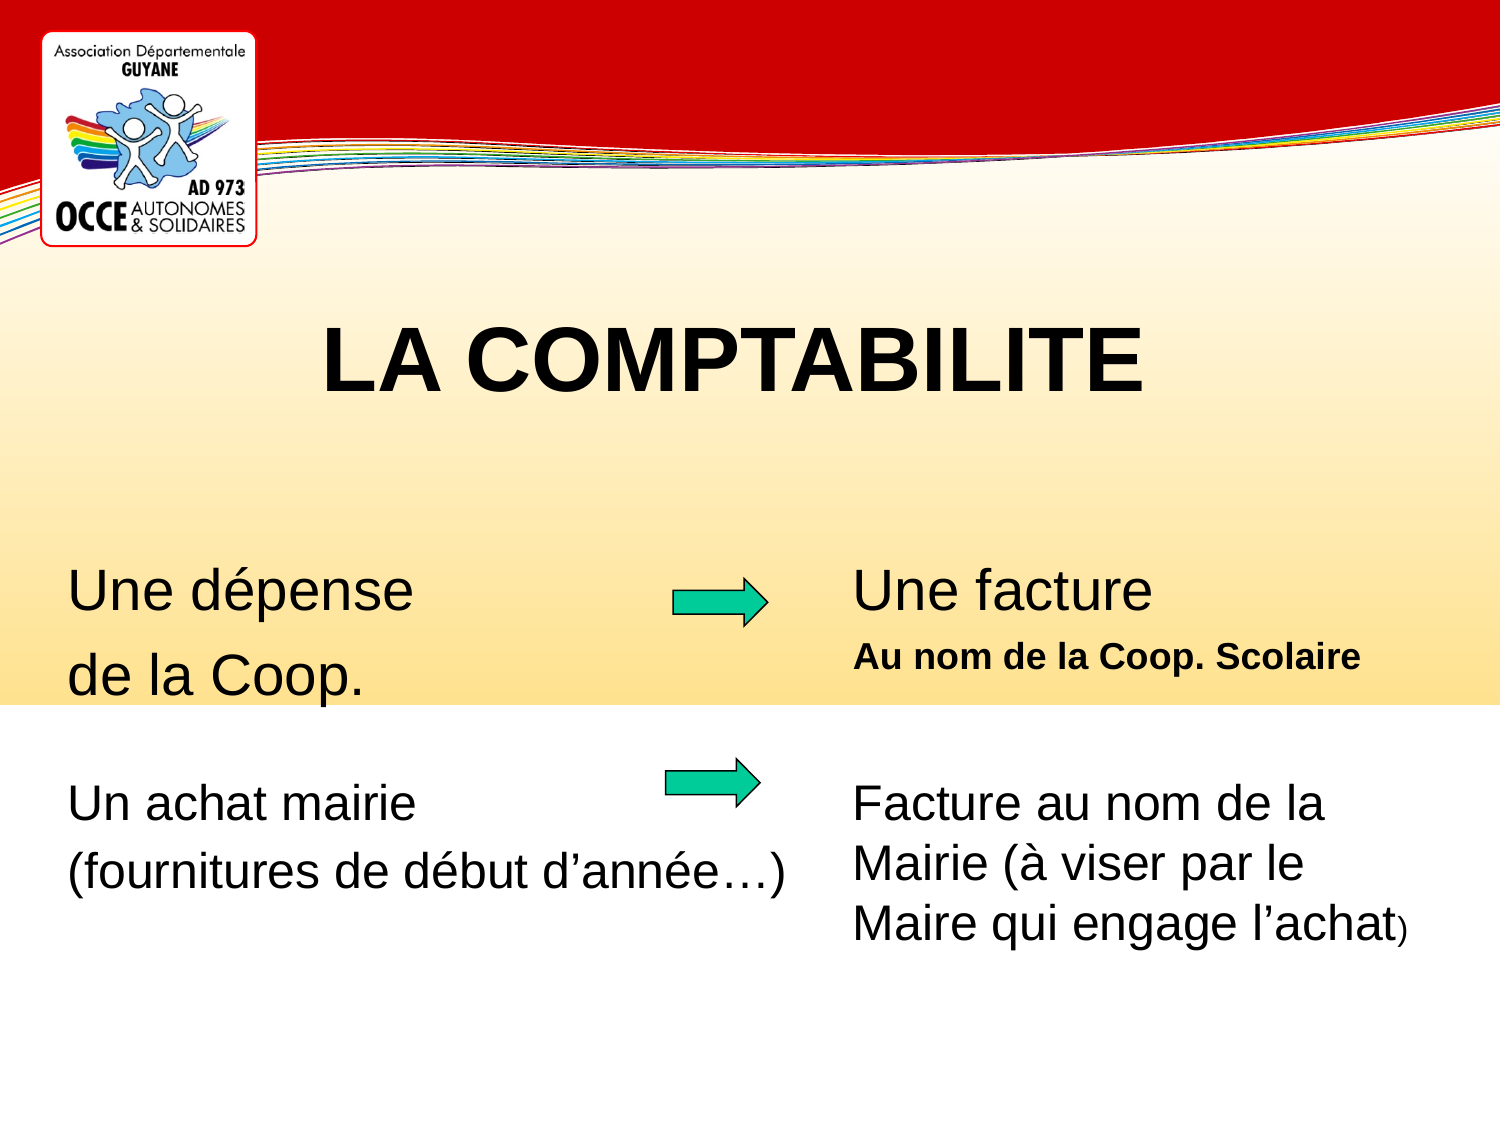

# LA COMPTABILITE
| Une dépense de la Coop. | Une facture Au nom de la Coop. Scolaire |
| --- | --- |
| Un achat mairie (fournitures de début d’année…) | Facture au nom de la Mairie (à viser par le Maire qui engage l’achat) |
| | |